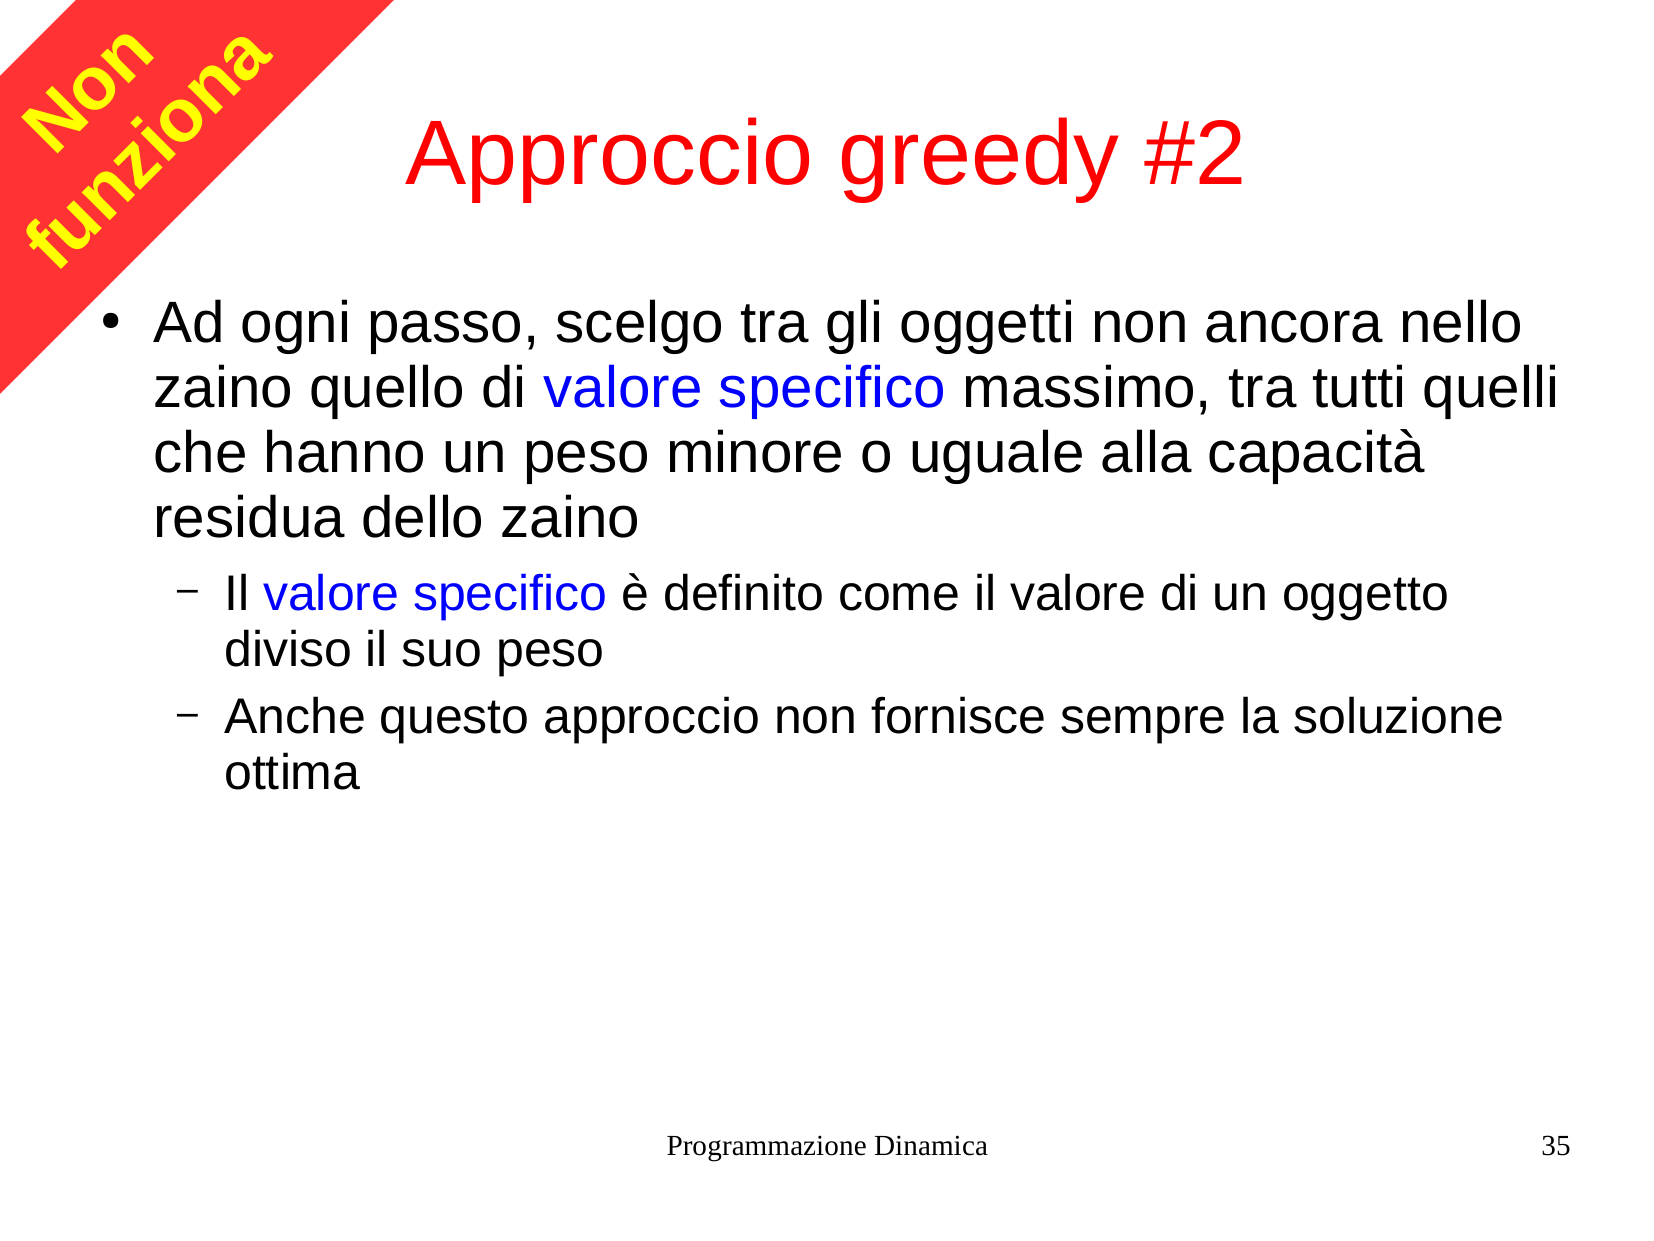

Non
funziona
# Approccio greedy #2
Ad ogni passo, scelgo tra gli oggetti non ancora nello zaino quello di valore specifico massimo, tra tutti quelli che hanno un peso minore o uguale alla capacità residua dello zaino
Il valore specifico è definito come il valore di un oggetto diviso il suo peso
Anche questo approccio non fornisce sempre la soluzione ottima
Programmazione Dinamica
35